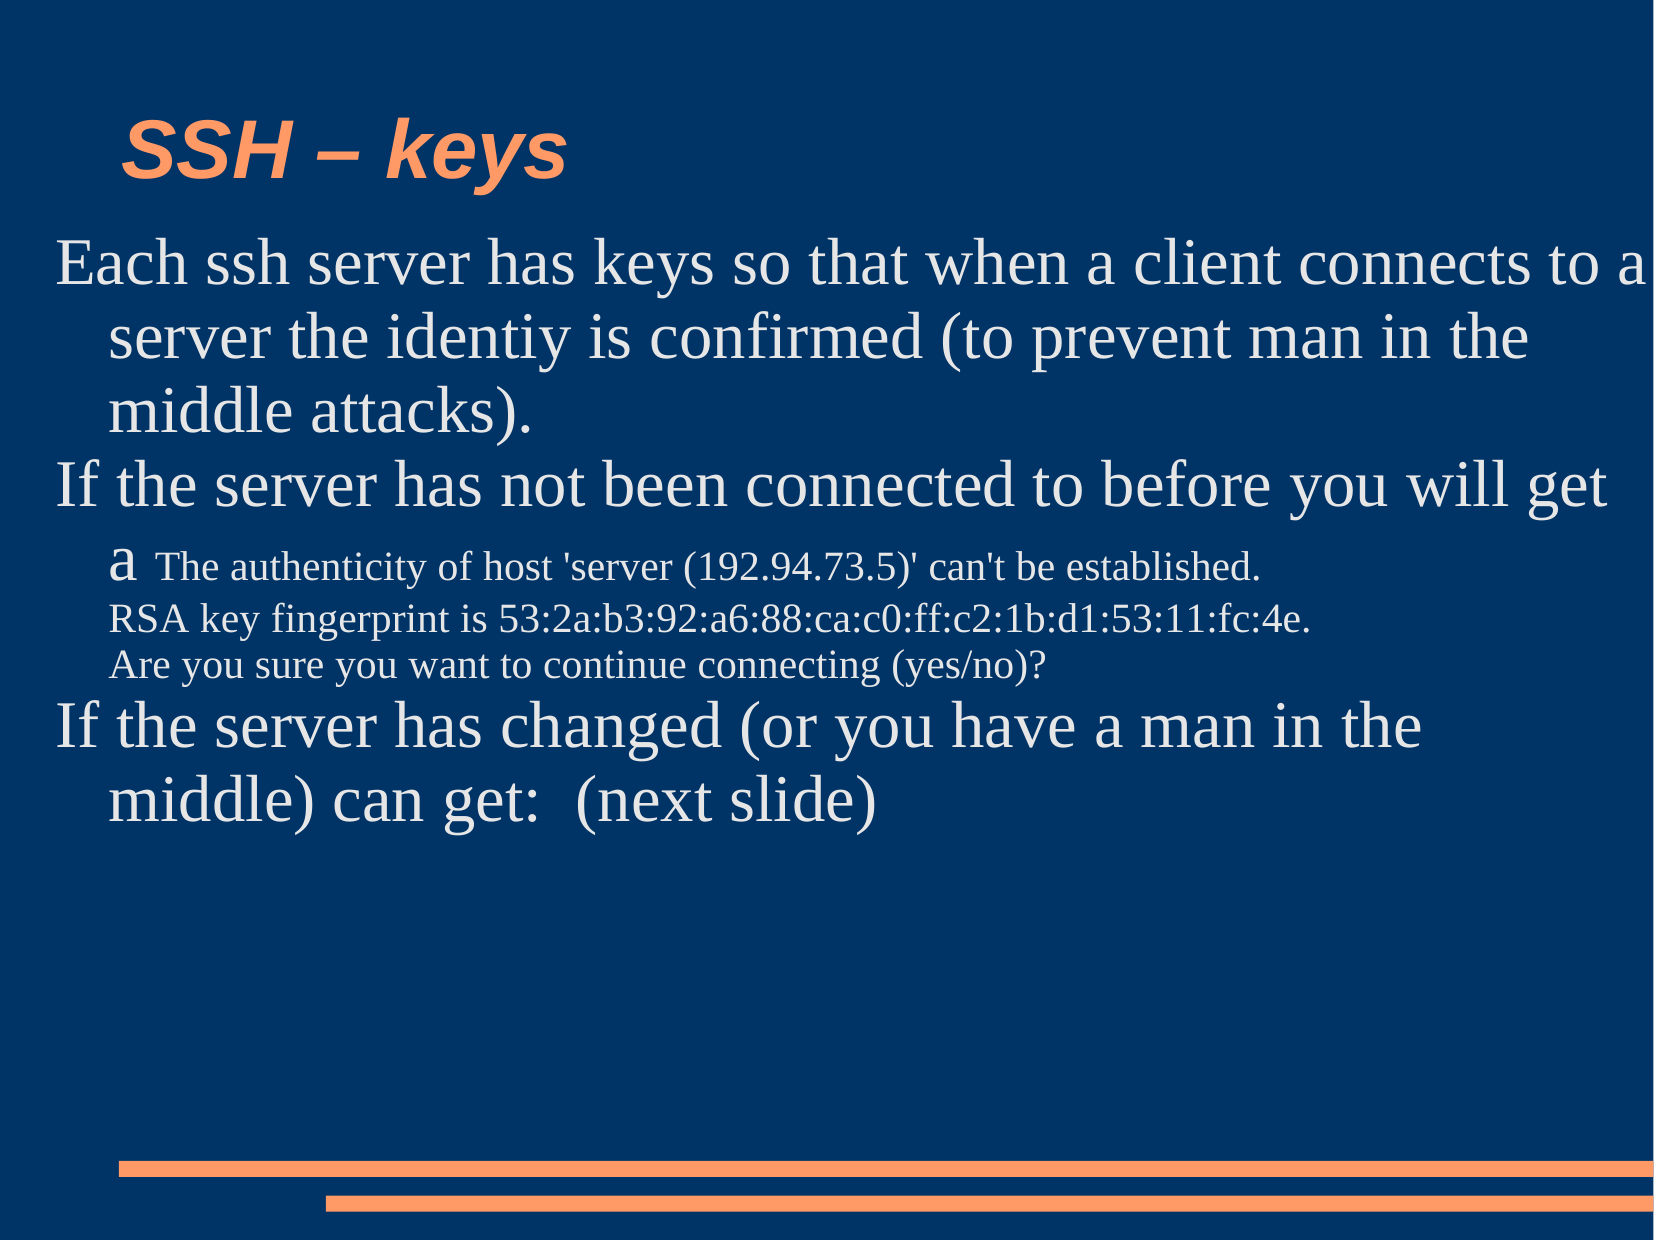

# SSH – keys
Each ssh server has keys so that when a client connects to a server the identiy is confirmed (to prevent man in the middle attacks).
If the server has not been connected to before you will get a The authenticity of host 'server (192.94.73.5)' can't be established.
RSA key fingerprint is 53:2a:b3:92:a6:88:ca:c0:ff:c2:1b:d1:53:11:fc:4e.
Are you sure you want to continue connecting (yes/no)?
If the server has changed (or you have a man in the middle) can get: (next slide)